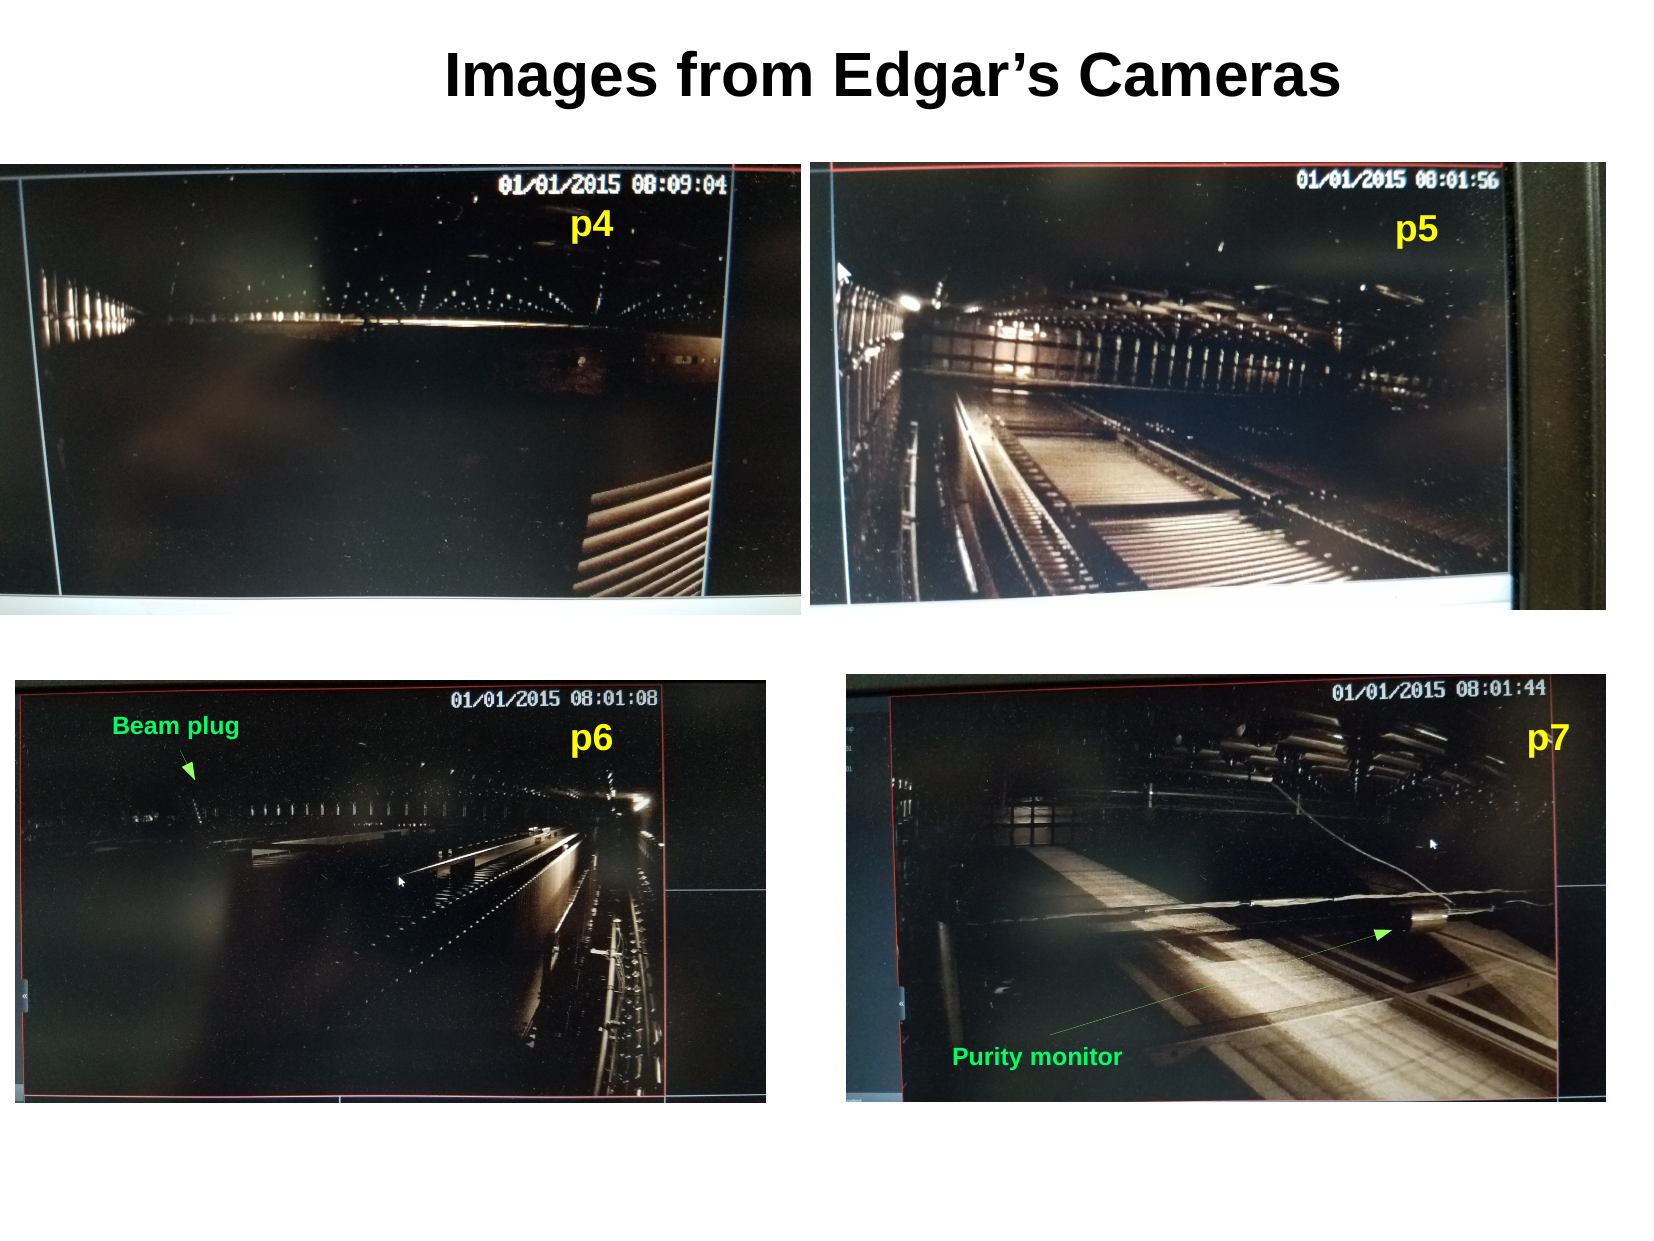

Images from Edgar’s Cameras
#
p4
p5
Beam plug
p6
p7
Purity monitor